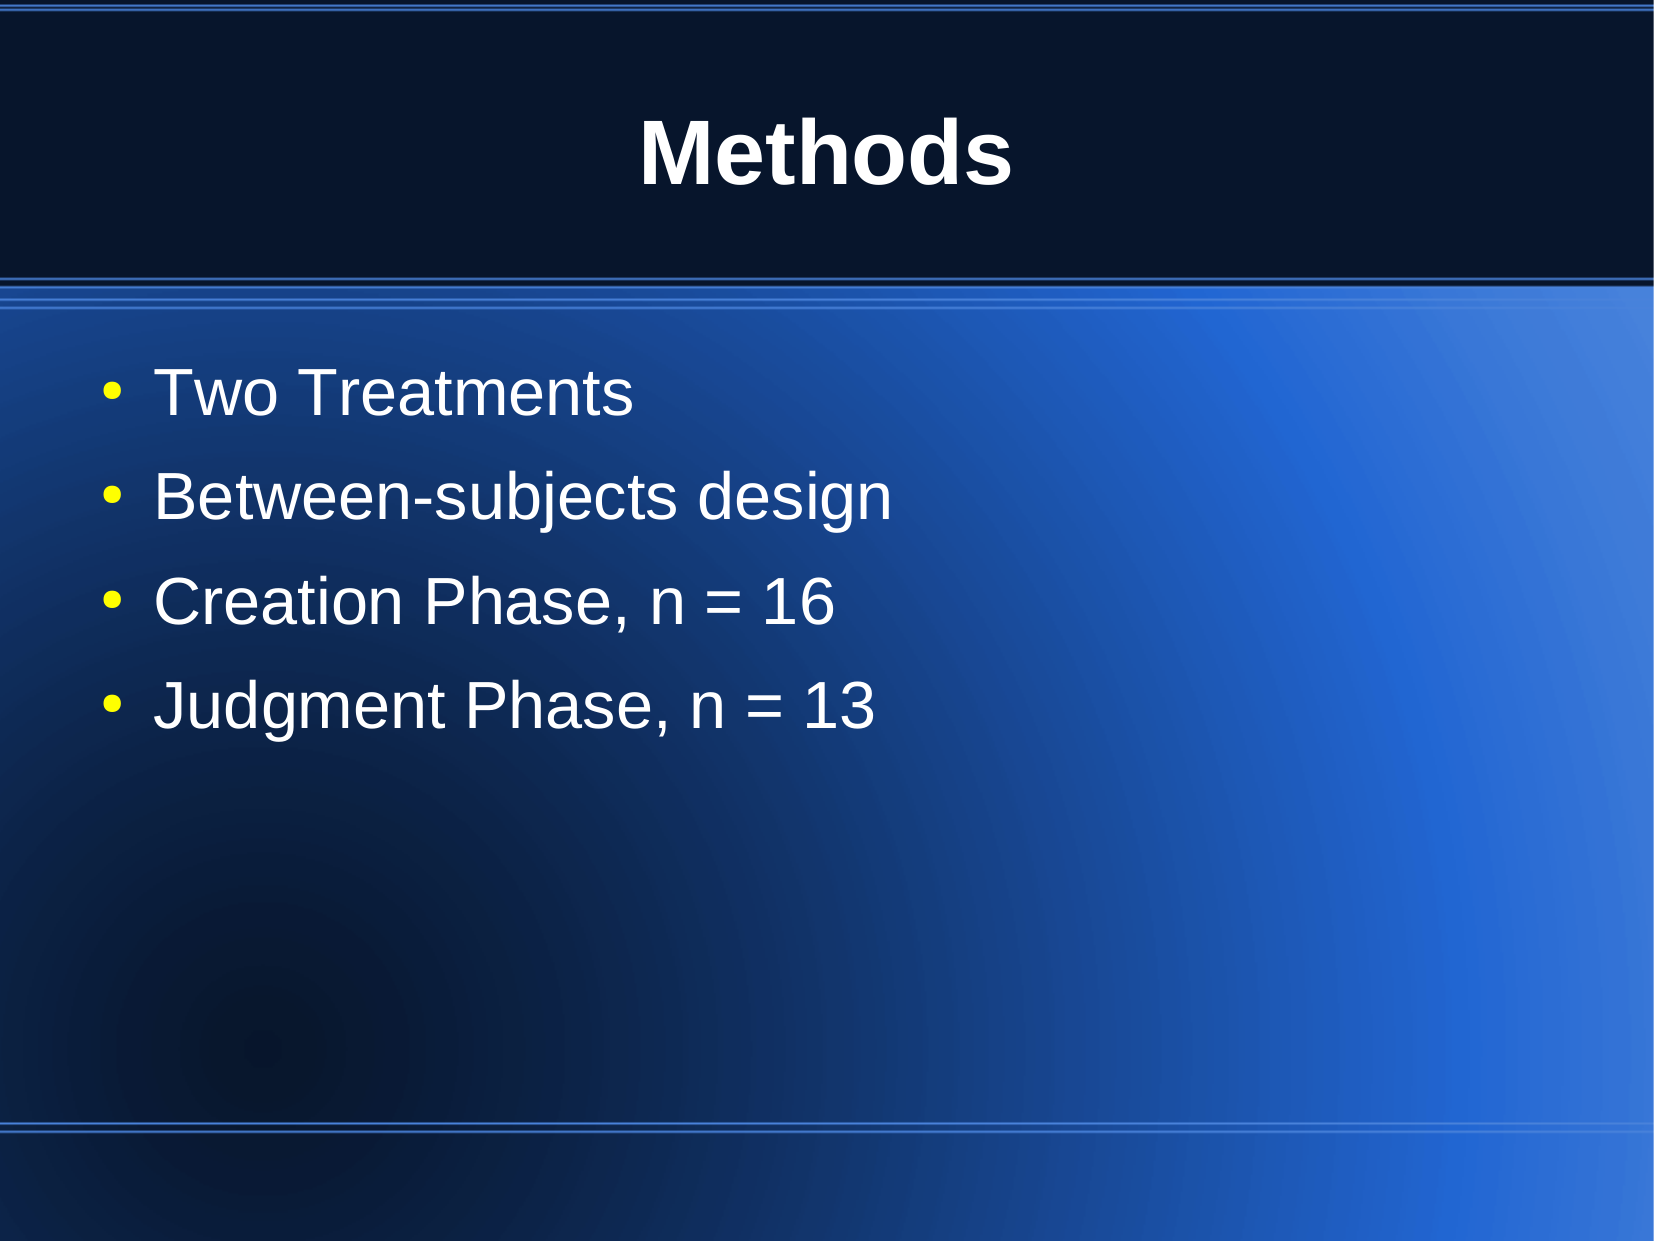

# Methods
Two Treatments
Between-subjects design
Creation Phase, n = 16
Judgment Phase, n = 13